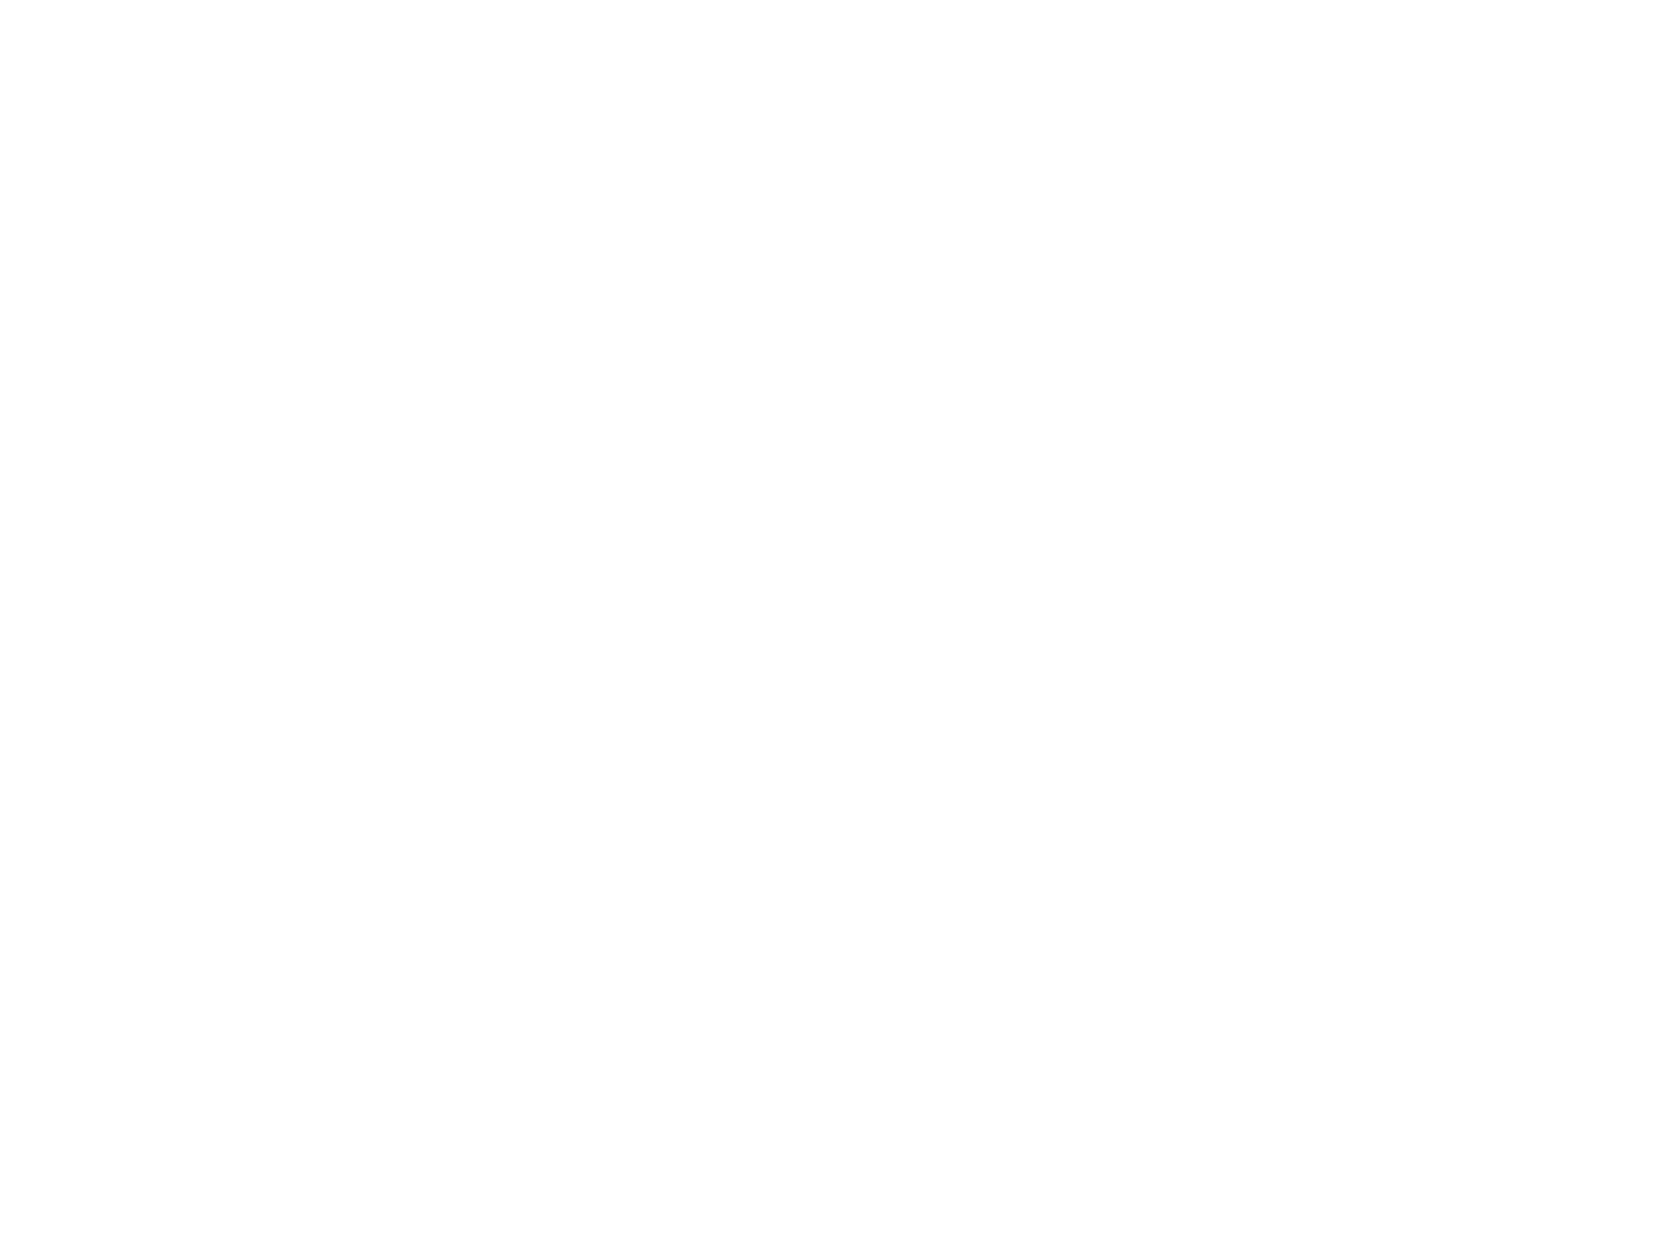

# Hands on
See compassmentis.com/europython2019 for instructions, resources, etc